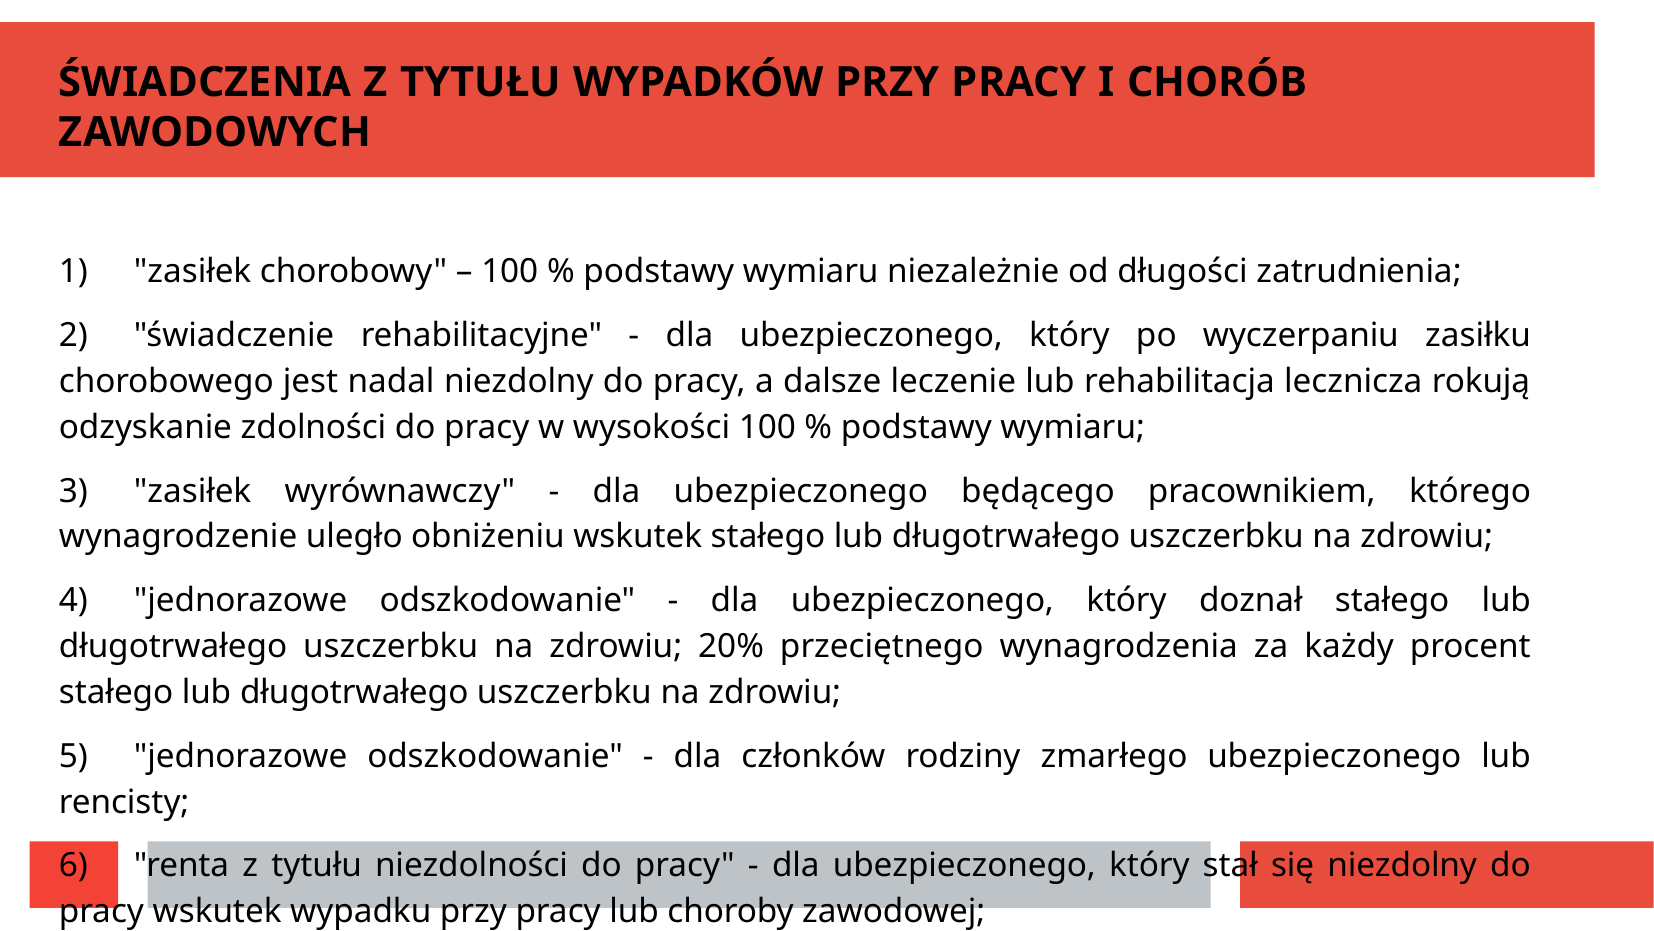

# ŚWIADCZENIA Z TYTUŁU WYPADKÓW PRZY PRACY I CHORÓB ZAWODOWYCH
1)	"zasiłek chorobowy" – 100 % podstawy wymiaru niezależnie od długości zatrudnienia;
2)	"świadczenie rehabilitacyjne" - dla ubezpieczonego, który po wyczerpaniu zasiłku chorobowego jest nadal niezdolny do pracy, a dalsze leczenie lub rehabilitacja lecznicza rokują odzyskanie zdolności do pracy w wysokości 100 % podstawy wymiaru;
3)	"zasiłek wyrównawczy" - dla ubezpieczonego będącego pracownikiem, którego wynagrodzenie uległo obniżeniu wskutek stałego lub długotrwałego uszczerbku na zdrowiu;
4)	"jednorazowe odszkodowanie" - dla ubezpieczonego, który doznał stałego lub długotrwałego uszczerbku na zdrowiu; 20% przeciętnego wynagrodzenia za każdy procent stałego lub długotrwałego uszczerbku na zdrowiu;
5)	"jednorazowe odszkodowanie" - dla członków rodziny zmarłego ubezpieczonego lub rencisty;
6)	"renta z tytułu niezdolności do pracy" - dla ubezpieczonego, który stał się niezdolny do pracy wskutek wypadku przy pracy lub choroby zawodowej;